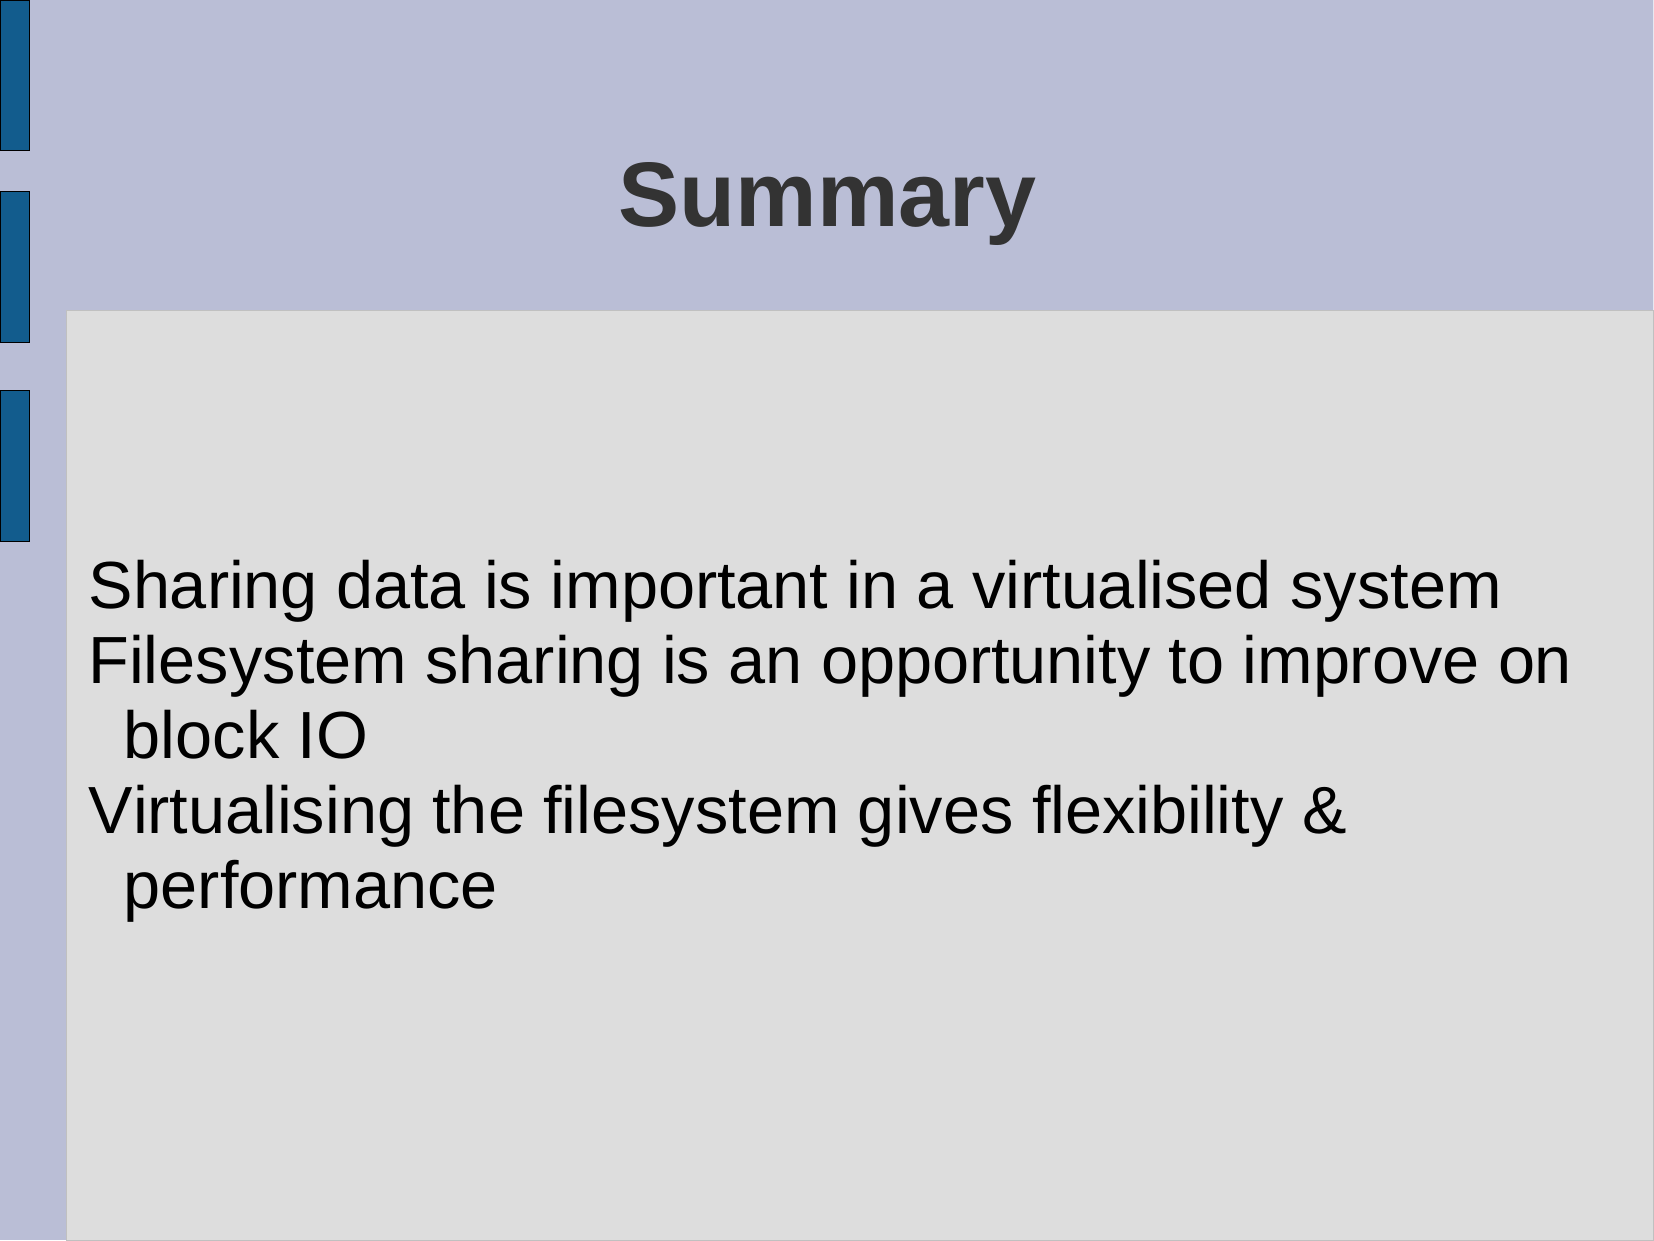

Summary
# Sharing data is important in a virtualised system
Filesystem sharing is an opportunity to improve on block IO
Virtualising the filesystem gives flexibility & performance